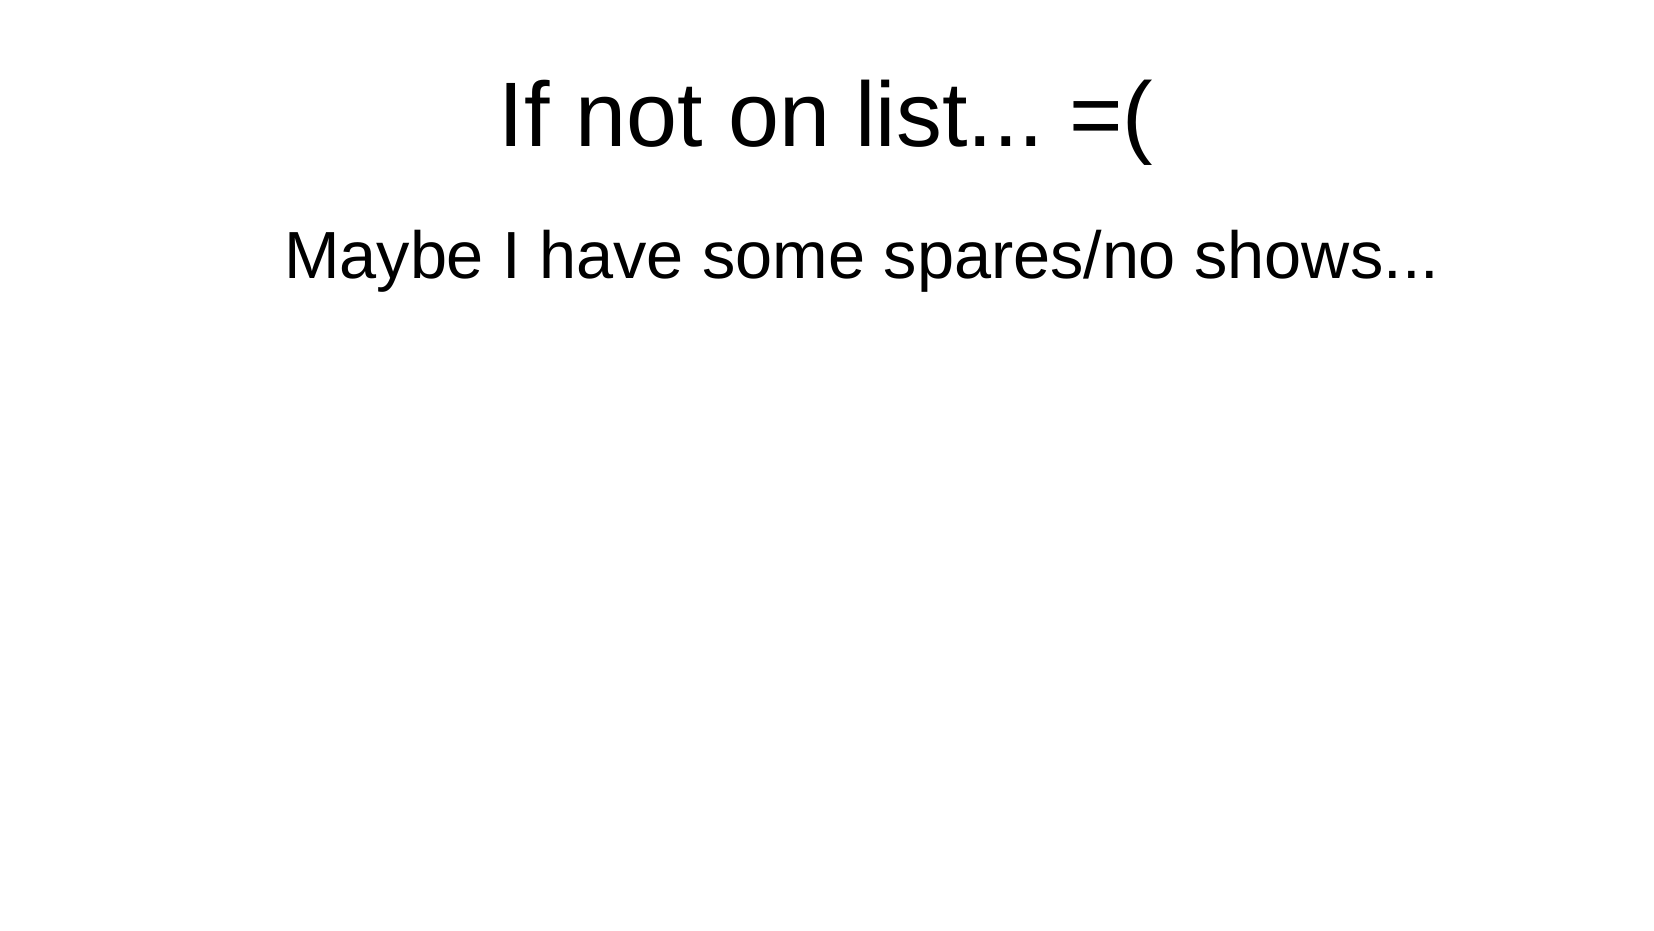

# If not on list... =(
Maybe I have some spares/no shows...